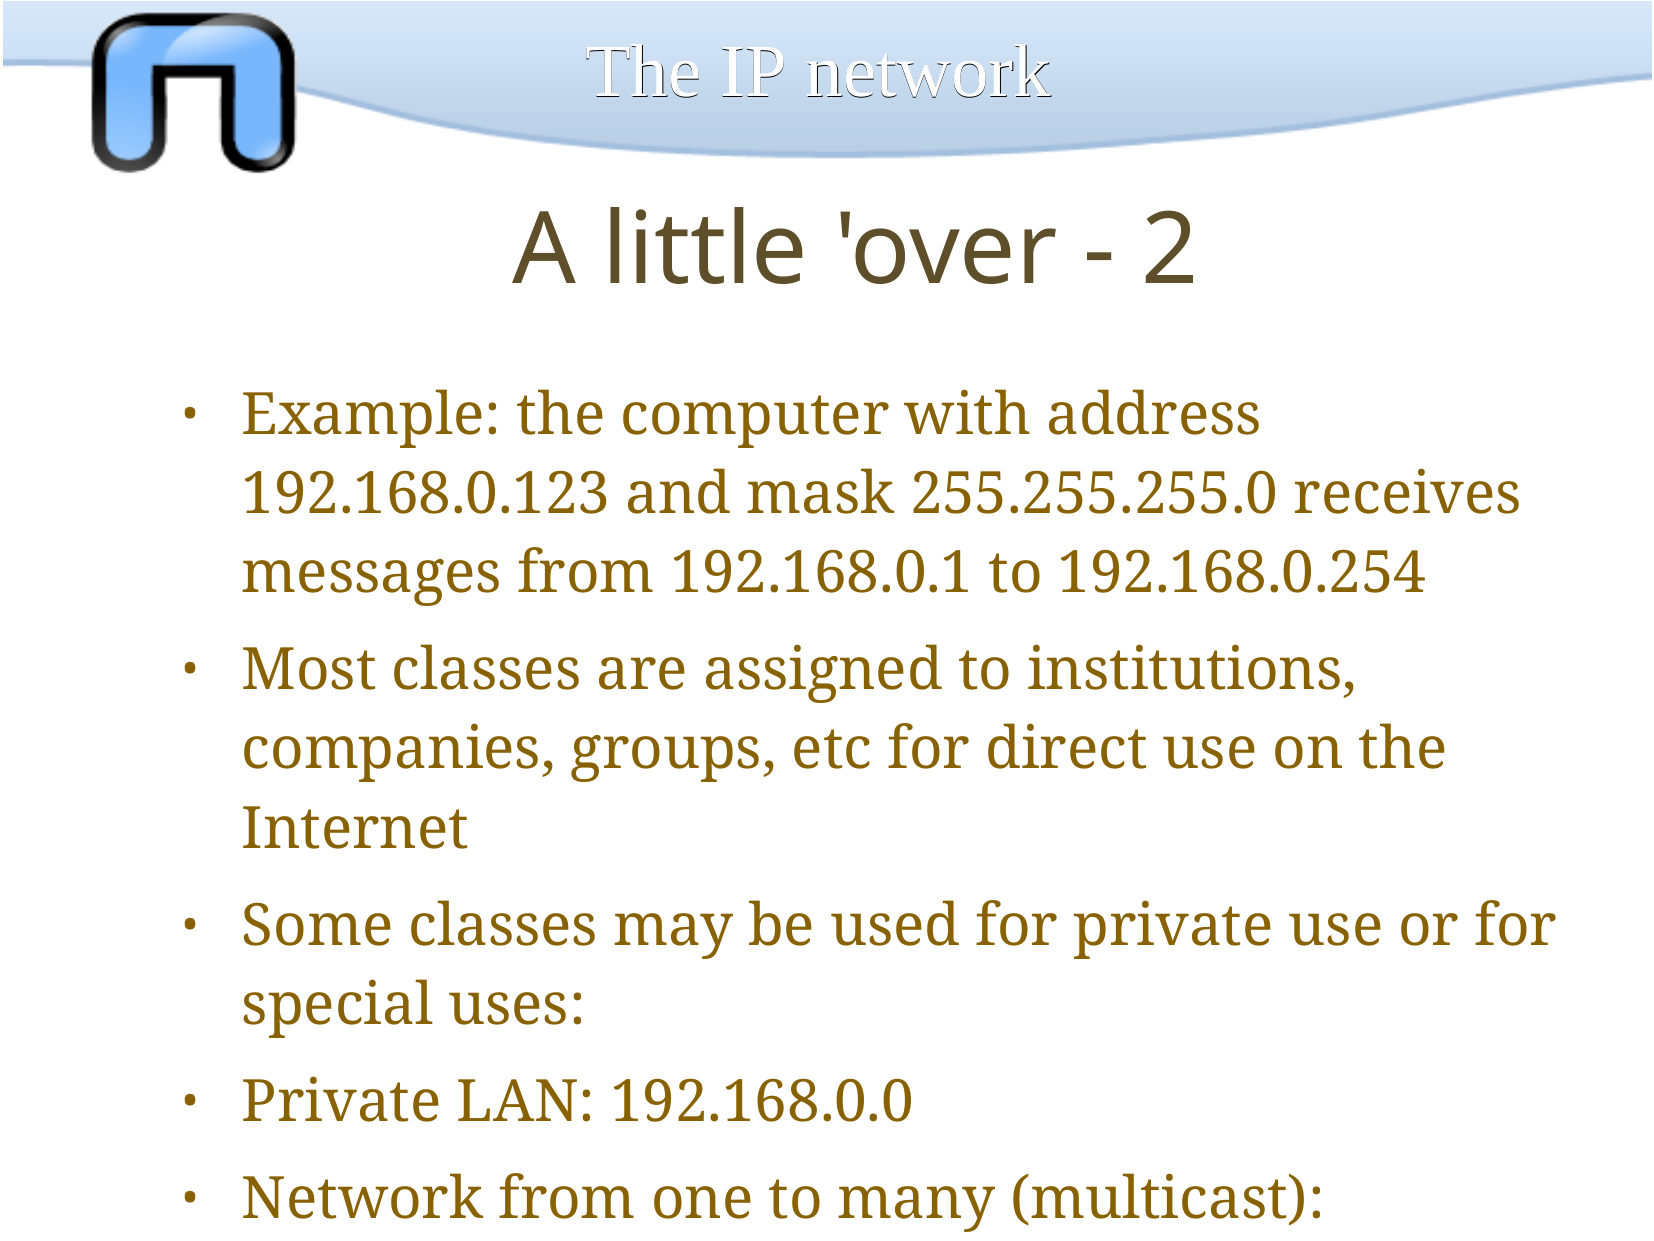

The IP network
A little 'over - 2
# Example: the computer with address 192.168.0.123 and mask 255.255.255.0 receives messages from 192.168.0.1 to 192.168.0.254
Most classes are assigned to institutions, companies, groups, etc for direct use on the Internet
Some classes may be used for private use or for special uses:
Private LAN: 192.168.0.0
Network from one to many (multicast): 225.1.1.1